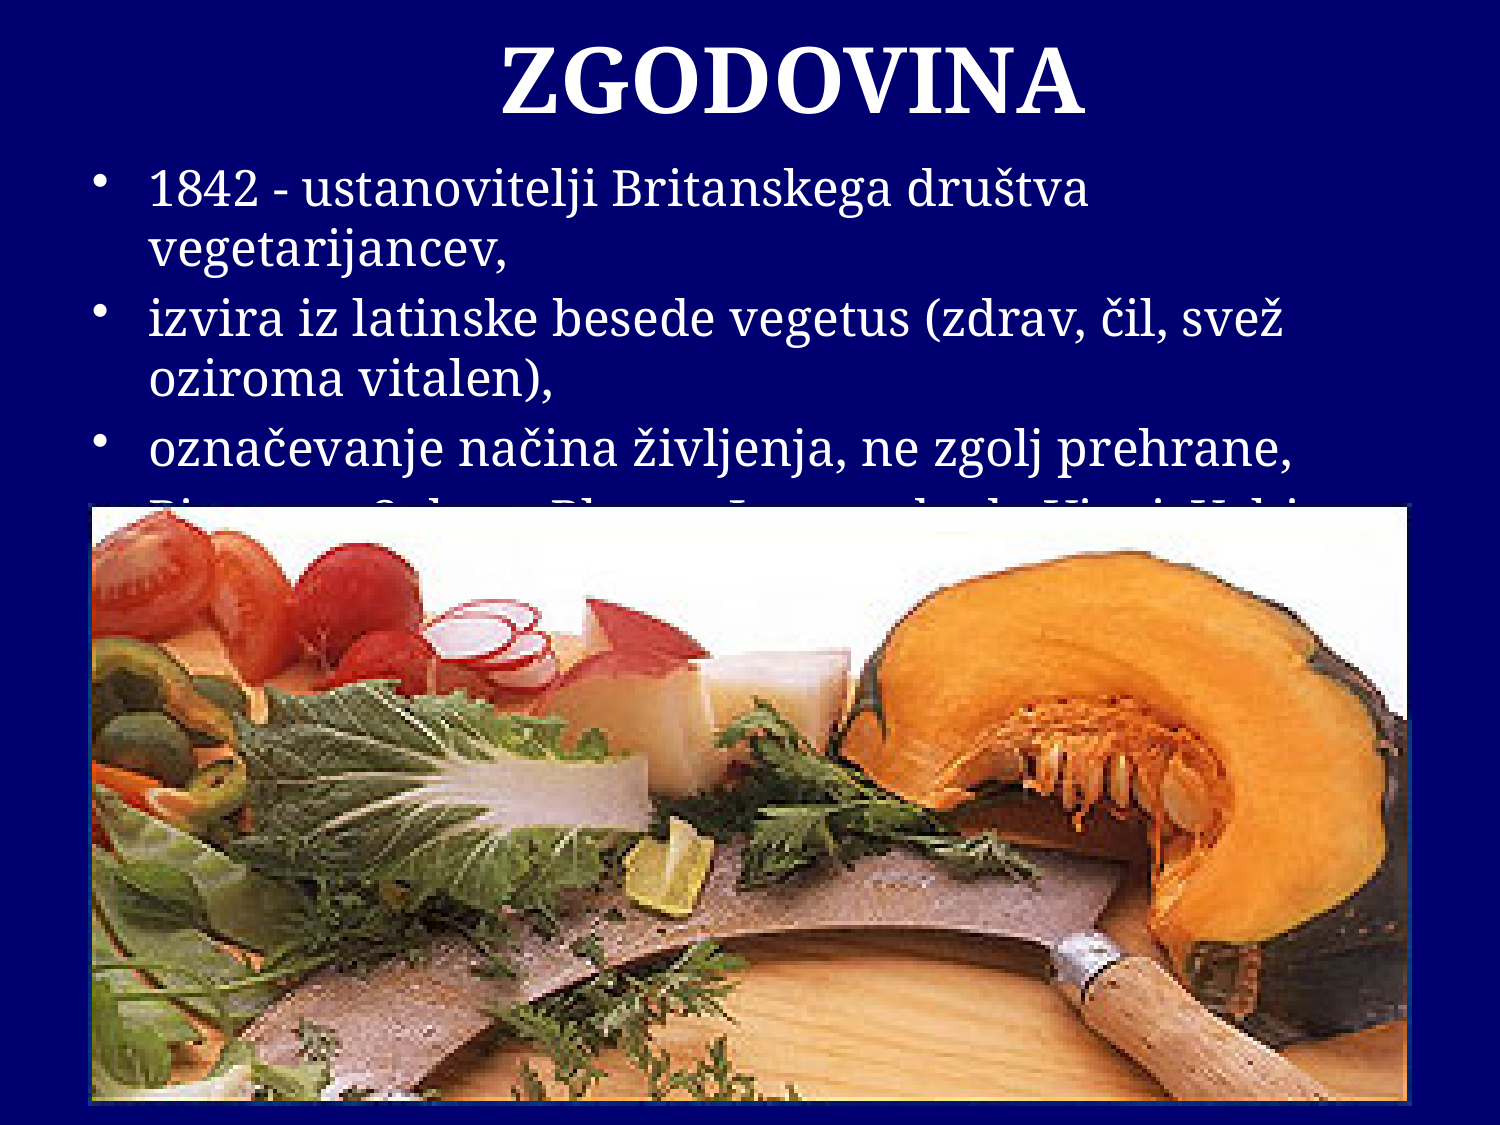

# ZGODOVINA
1842 - ustanovitelji Britanskega društva vegetarijancev,
izvira iz latinske besede vegetus (zdrav, čil, svež oziroma vitalen),
označevanje načina življenja, ne zgolj prehrane,
Pitagora, Sokrat, Platon, Leonardo da Vinci, Voltiare, Benjamin Franklin, Lev Tolstoj, Albert Einstein, Mahatma Gandhi...